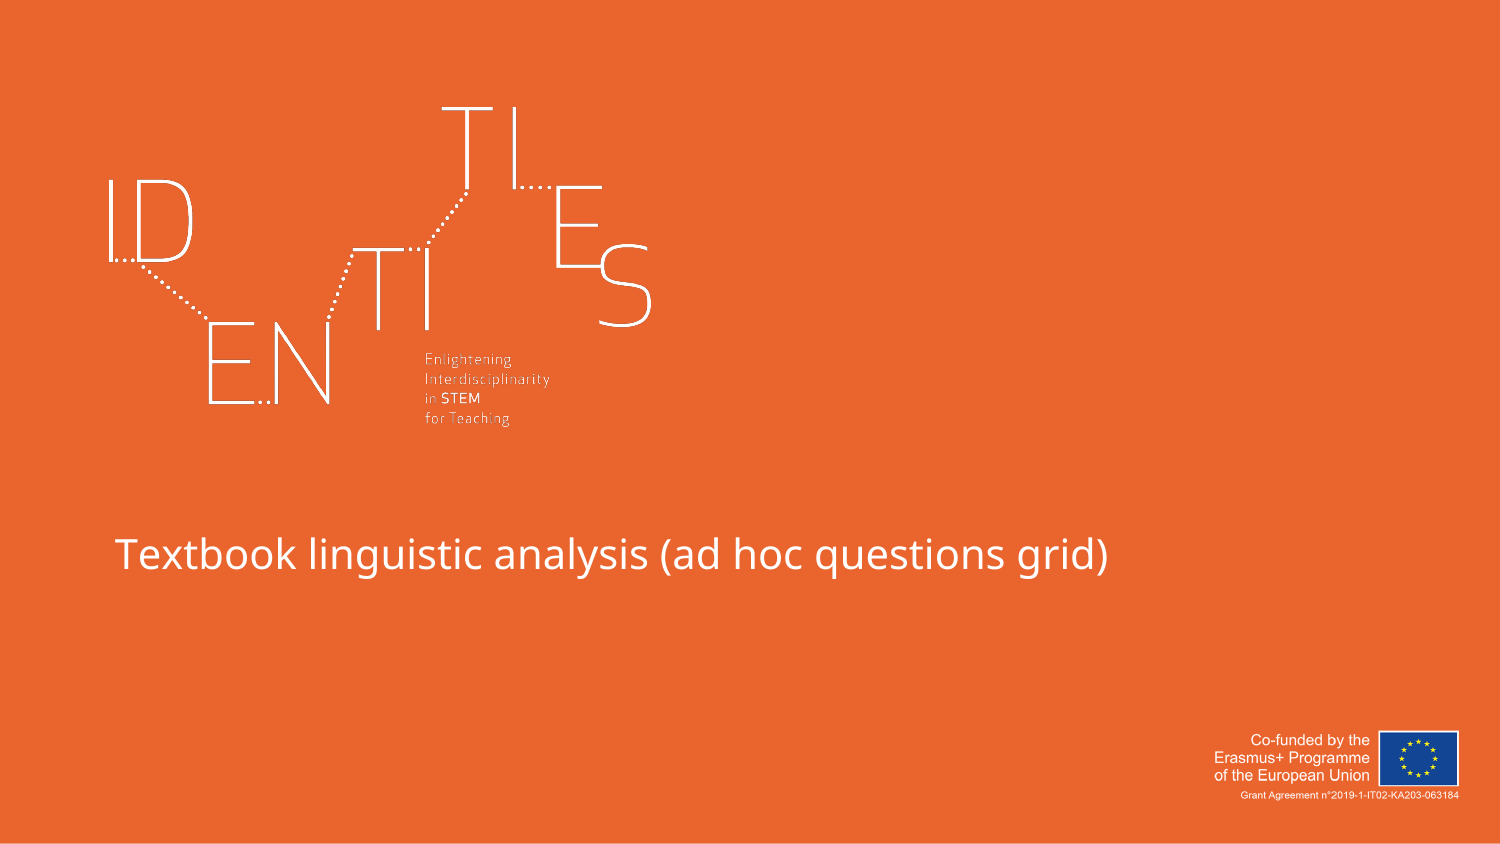

Textbook linguistic analysis (ad hoc questions grid)